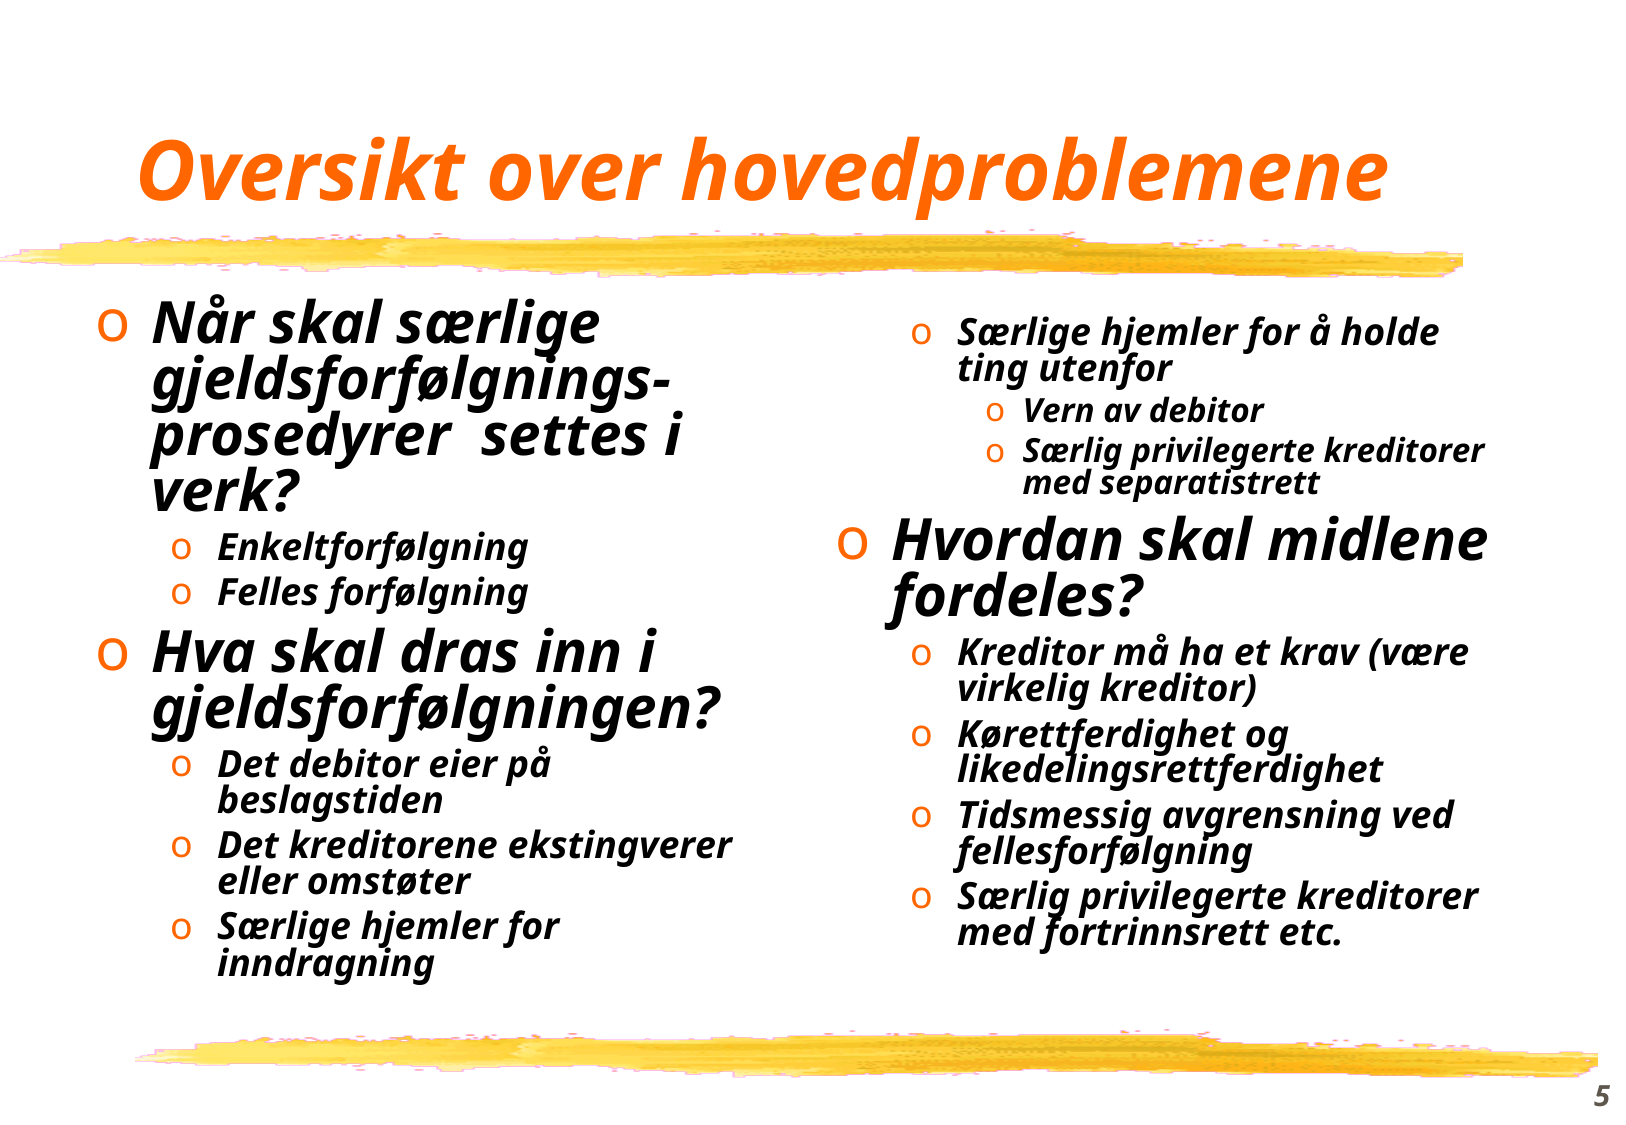

# Oversikt over hovedproblemene
Når skal særlige gjeldsforfølgnings-prosedyrer settes i verk?
Enkeltforfølgning
Felles forfølgning
Hva skal dras inn i gjeldsforfølgningen?
Det debitor eier på beslagstiden
Det kreditorene ekstingverer eller omstøter
Særlige hjemler for inndragning
Særlige hjemler for å holde ting utenfor
Vern av debitor
Særlig privilegerte kreditorer med separatistrett
Hvordan skal midlene fordeles?
Kreditor må ha et krav (være virkelig kreditor)
Kørettferdighet og likedelingsrettferdighet
Tidsmessig avgrensning ved fellesforfølgning
Særlig privilegerte kreditorer med fortrinnsrett etc.